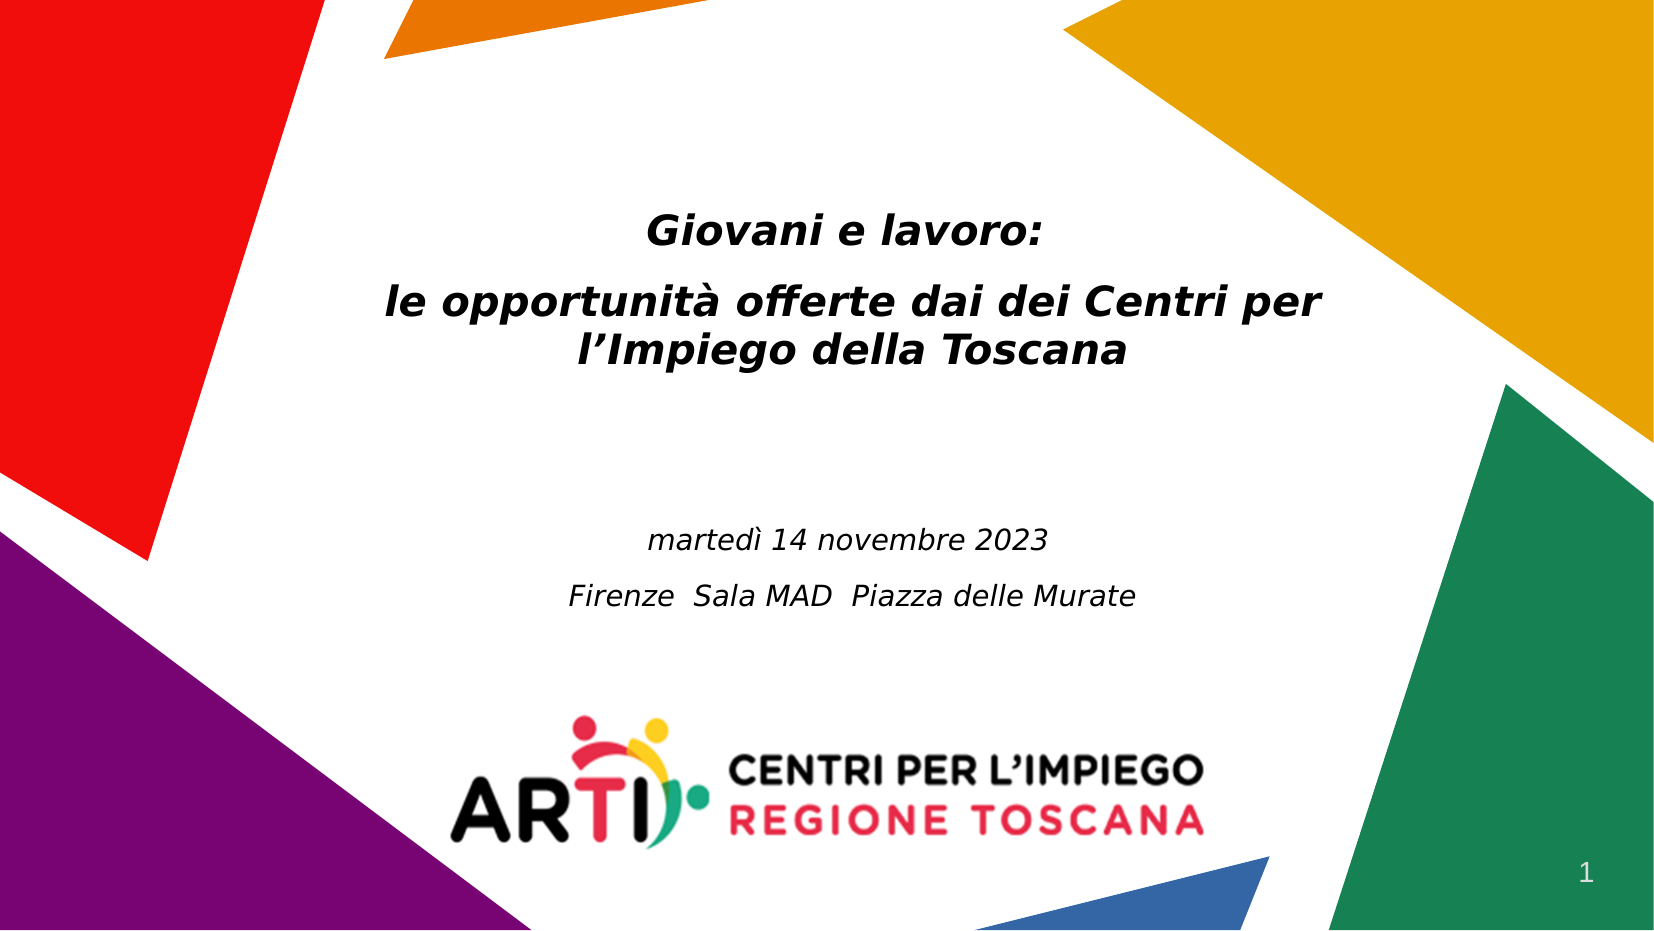

# Giovani e lavoro:
le opportunità offerte dai dei Centri per l’Impiego della Toscana
martedì 14 novembre 2023
Firenze Sala MAD Piazza delle Murate
1